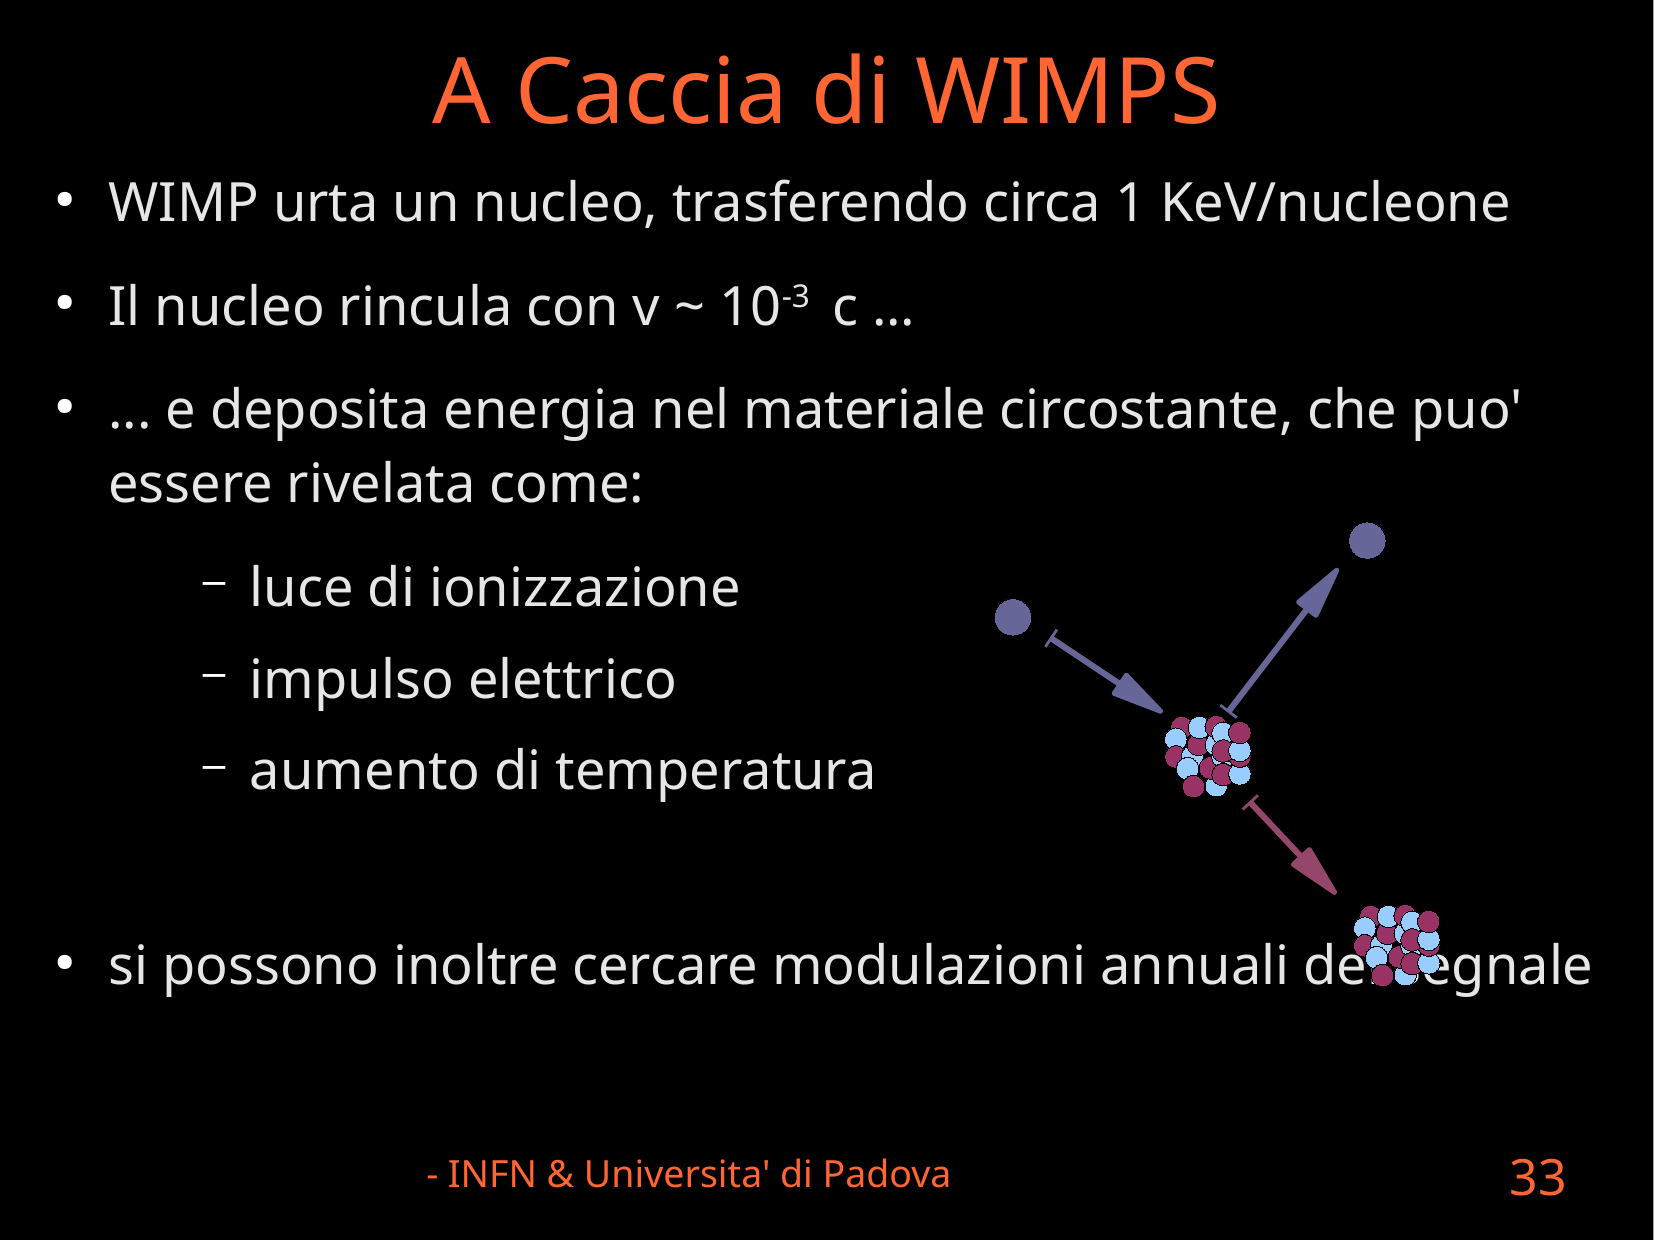

# A Caccia di WIMPS
WIMP urta un nucleo, trasferendo circa 1 KeV/nucleone
Il nucleo rincula con v ~ 10-3 c ...
... e deposita energia nel materiale circostante, che puo' essere rivelata come:
luce di ionizzazione
impulso elettrico
aumento di temperatura
si possono inoltre cercare modulazioni annuali del segnale